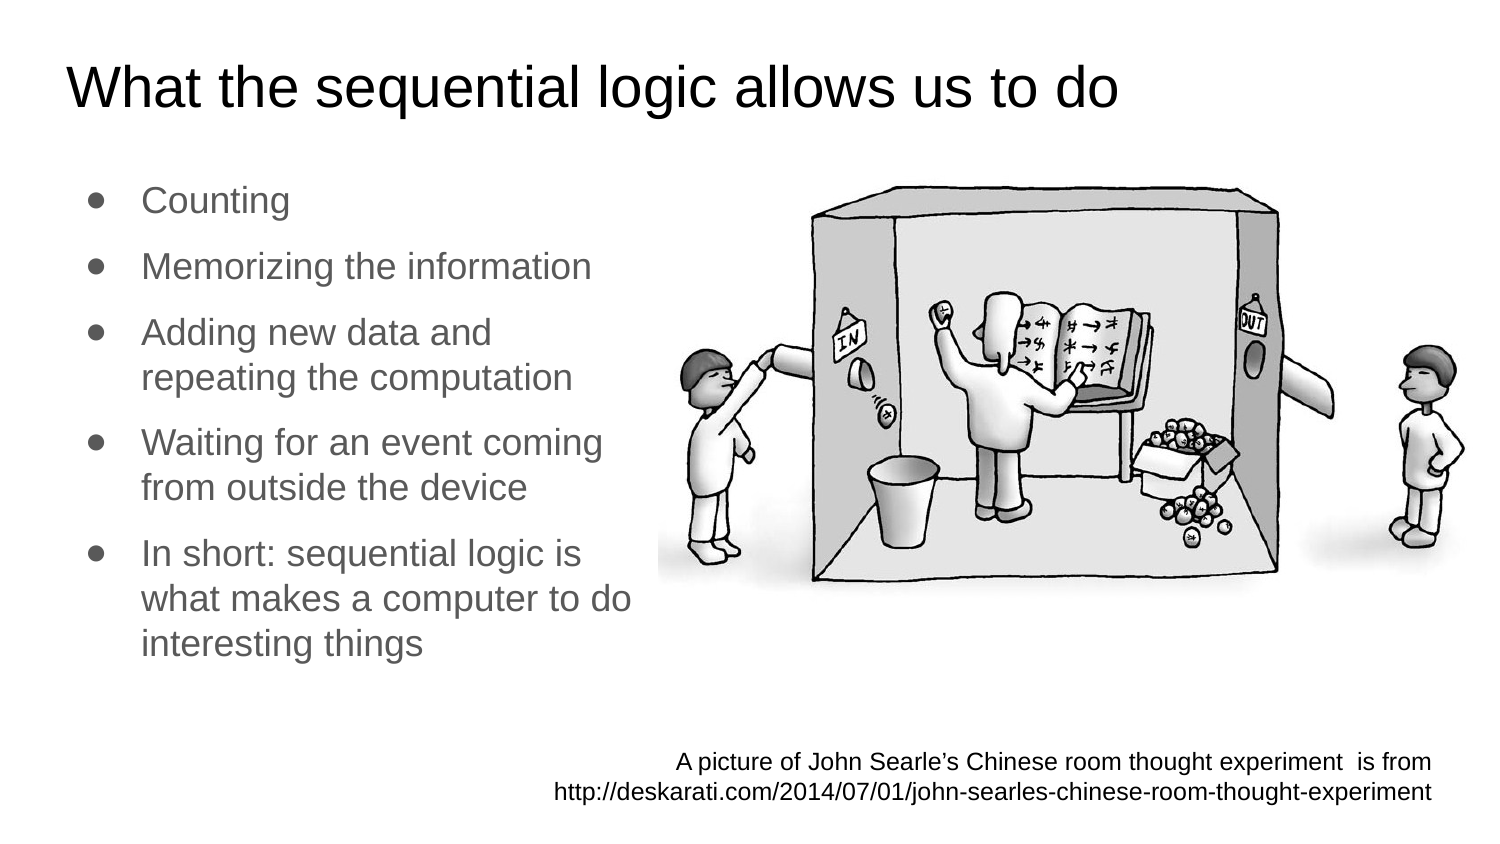

# What the sequential logic allows us to do
Counting
Memorizing the information
Adding new data and repeating the computation
Waiting for an event coming from outside the device
In short: sequential logic is what makes a computer to do interesting things
A picture of John Searle’s Chinese room thought experiment is from http://deskarati.com/2014/07/01/john-searles-chinese-room-thought-experiment